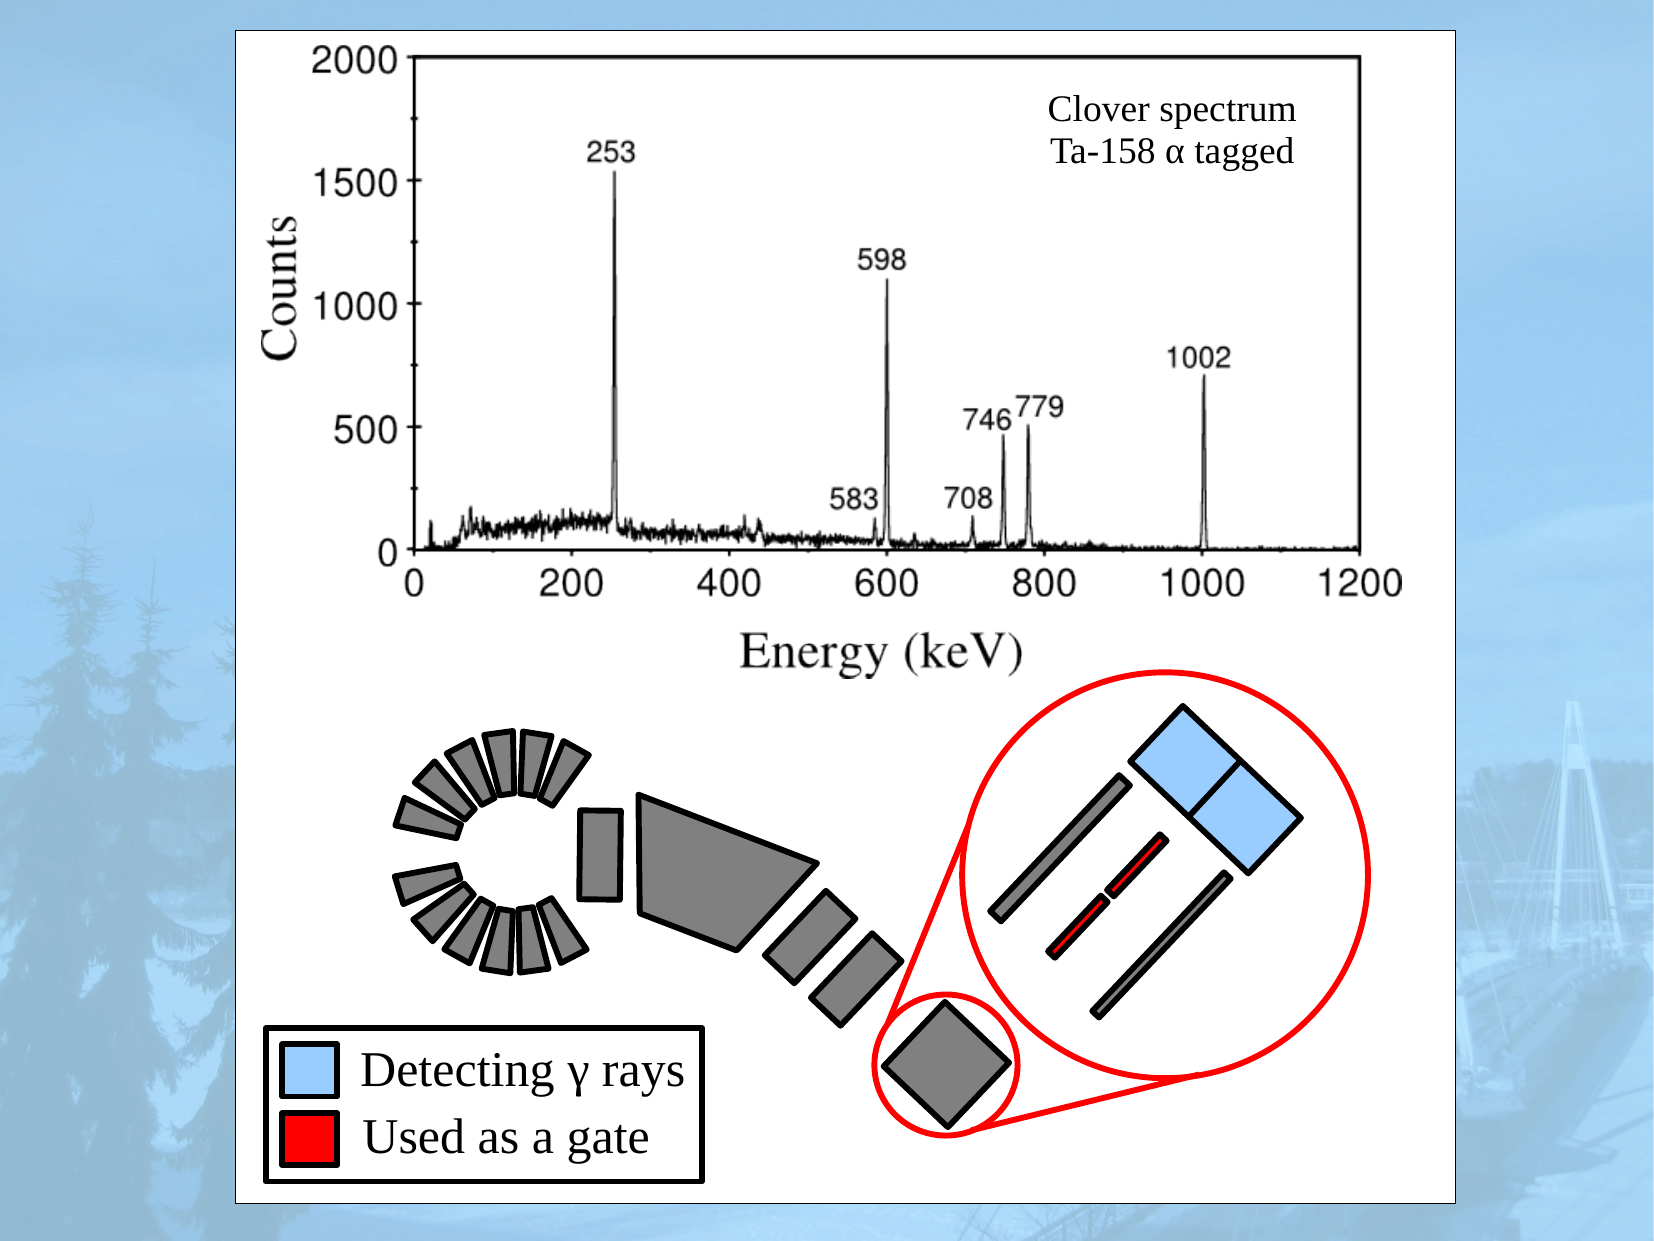

Clover spectrum
Ta-158 α tagged
Detecting γ rays
Used as a gate